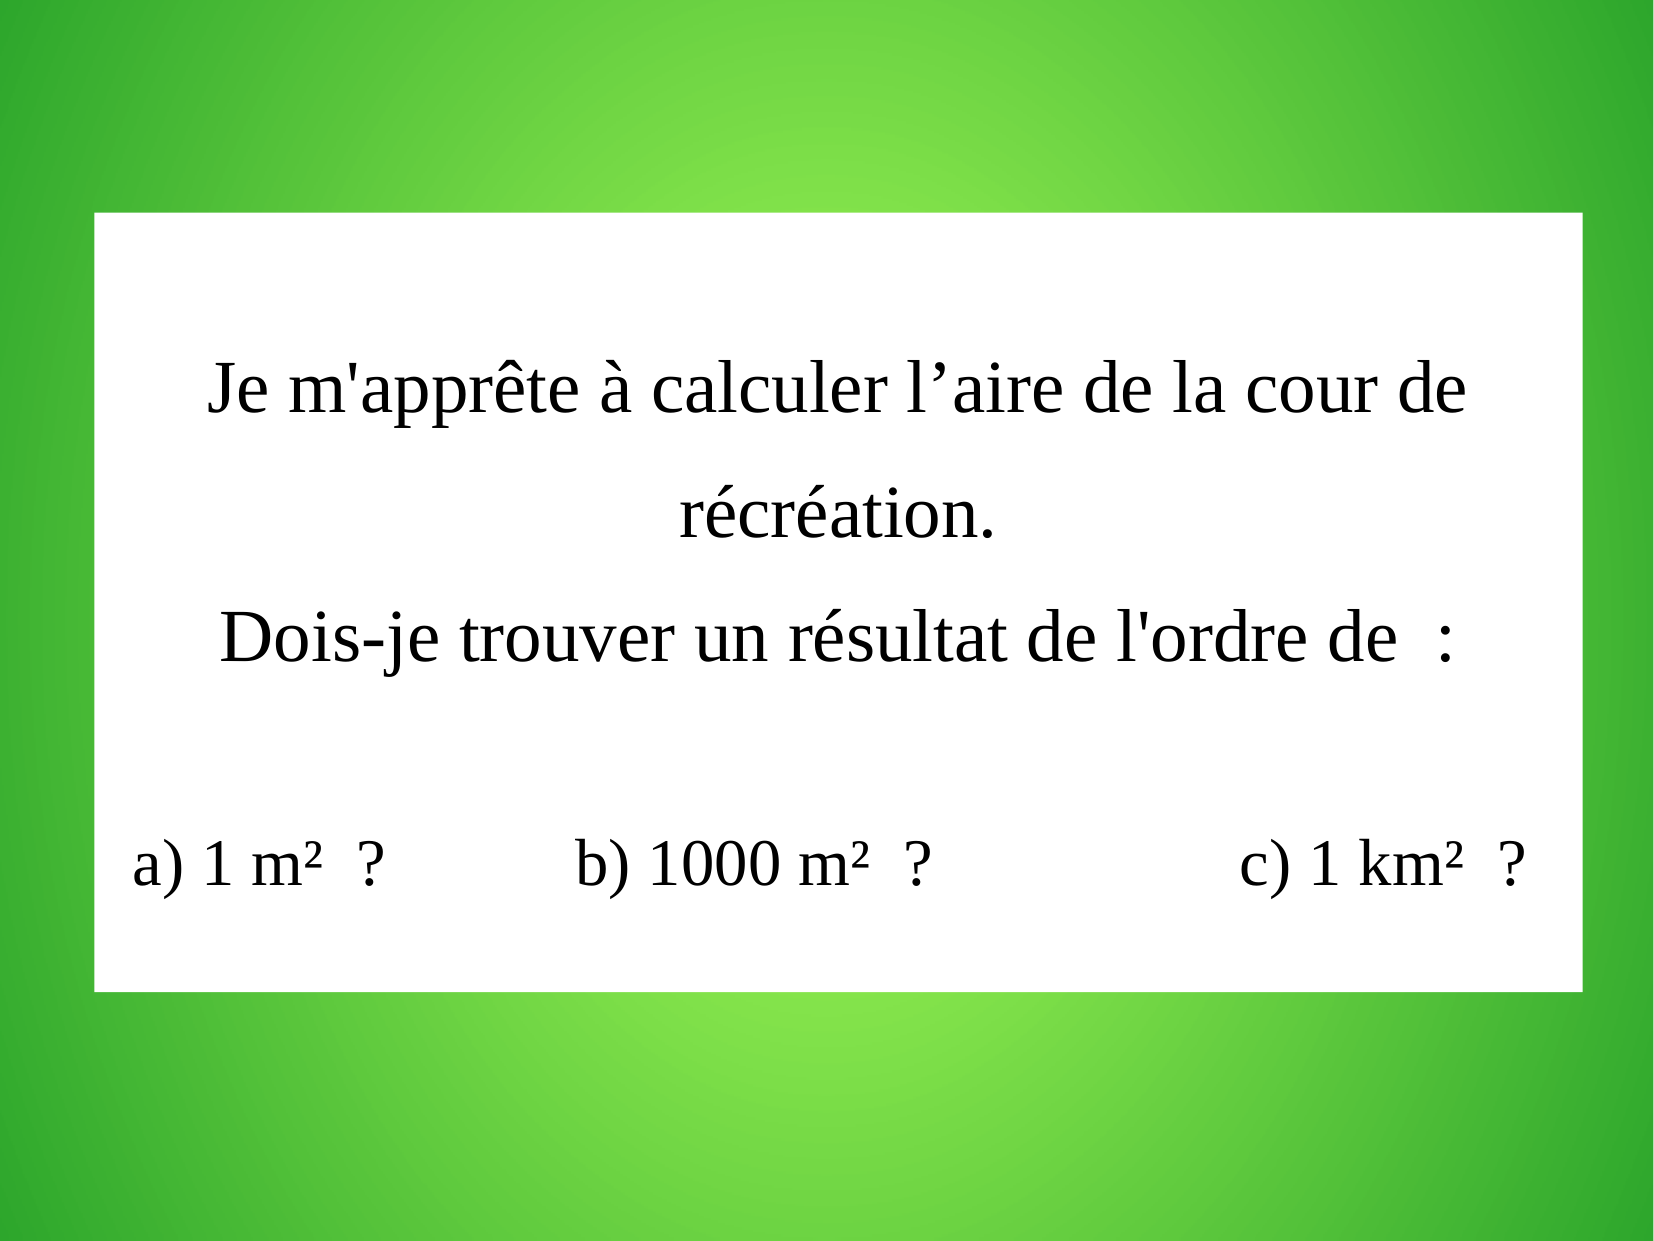

Je m'apprête à calculer l’aire de la cour de récréation.
Dois-je trouver un résultat de l'ordre de  :
a) 1 m²  ? 			b) 1000 m²  ? 				c) 1 km²  ?